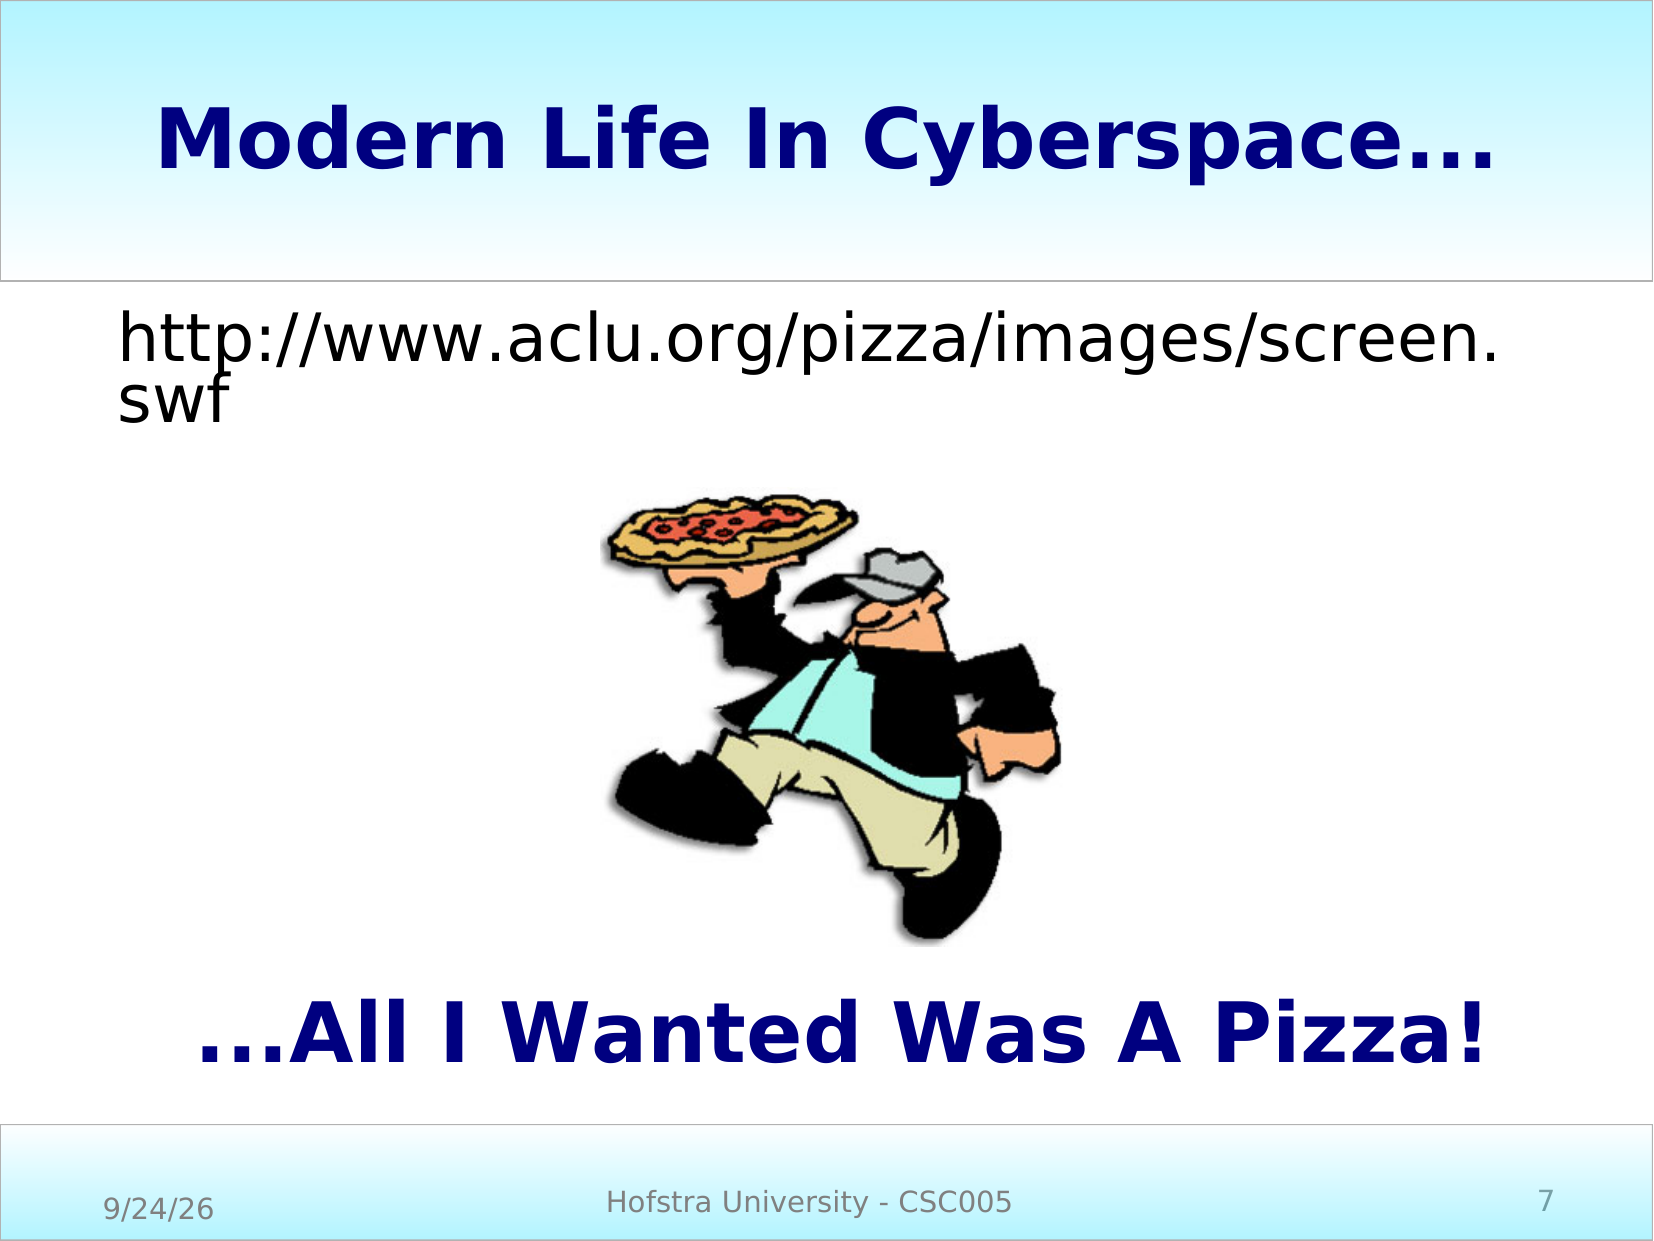

# Modern Life In Cyberspace...
http://www.aclu.org/pizza/images/screen.swf
...All I Wanted Was A Pizza!
7
Hofstra University - CSC005